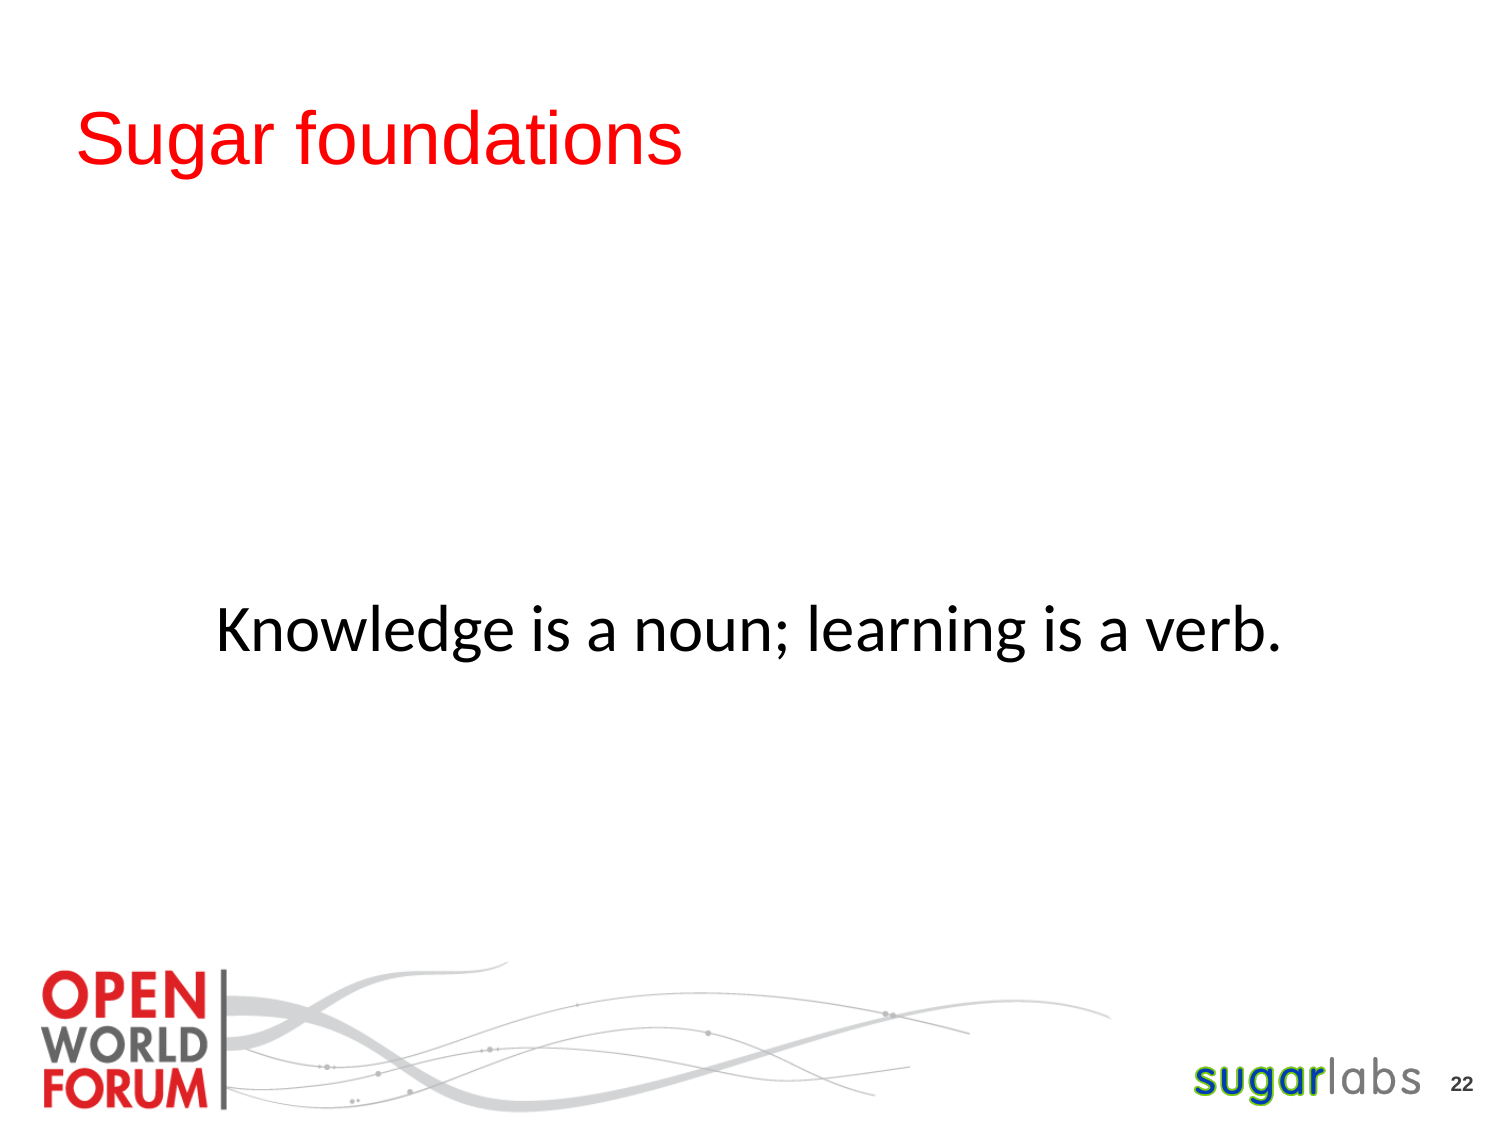

# Sugar foundations
Knowledge is a noun; learning is a verb.
22